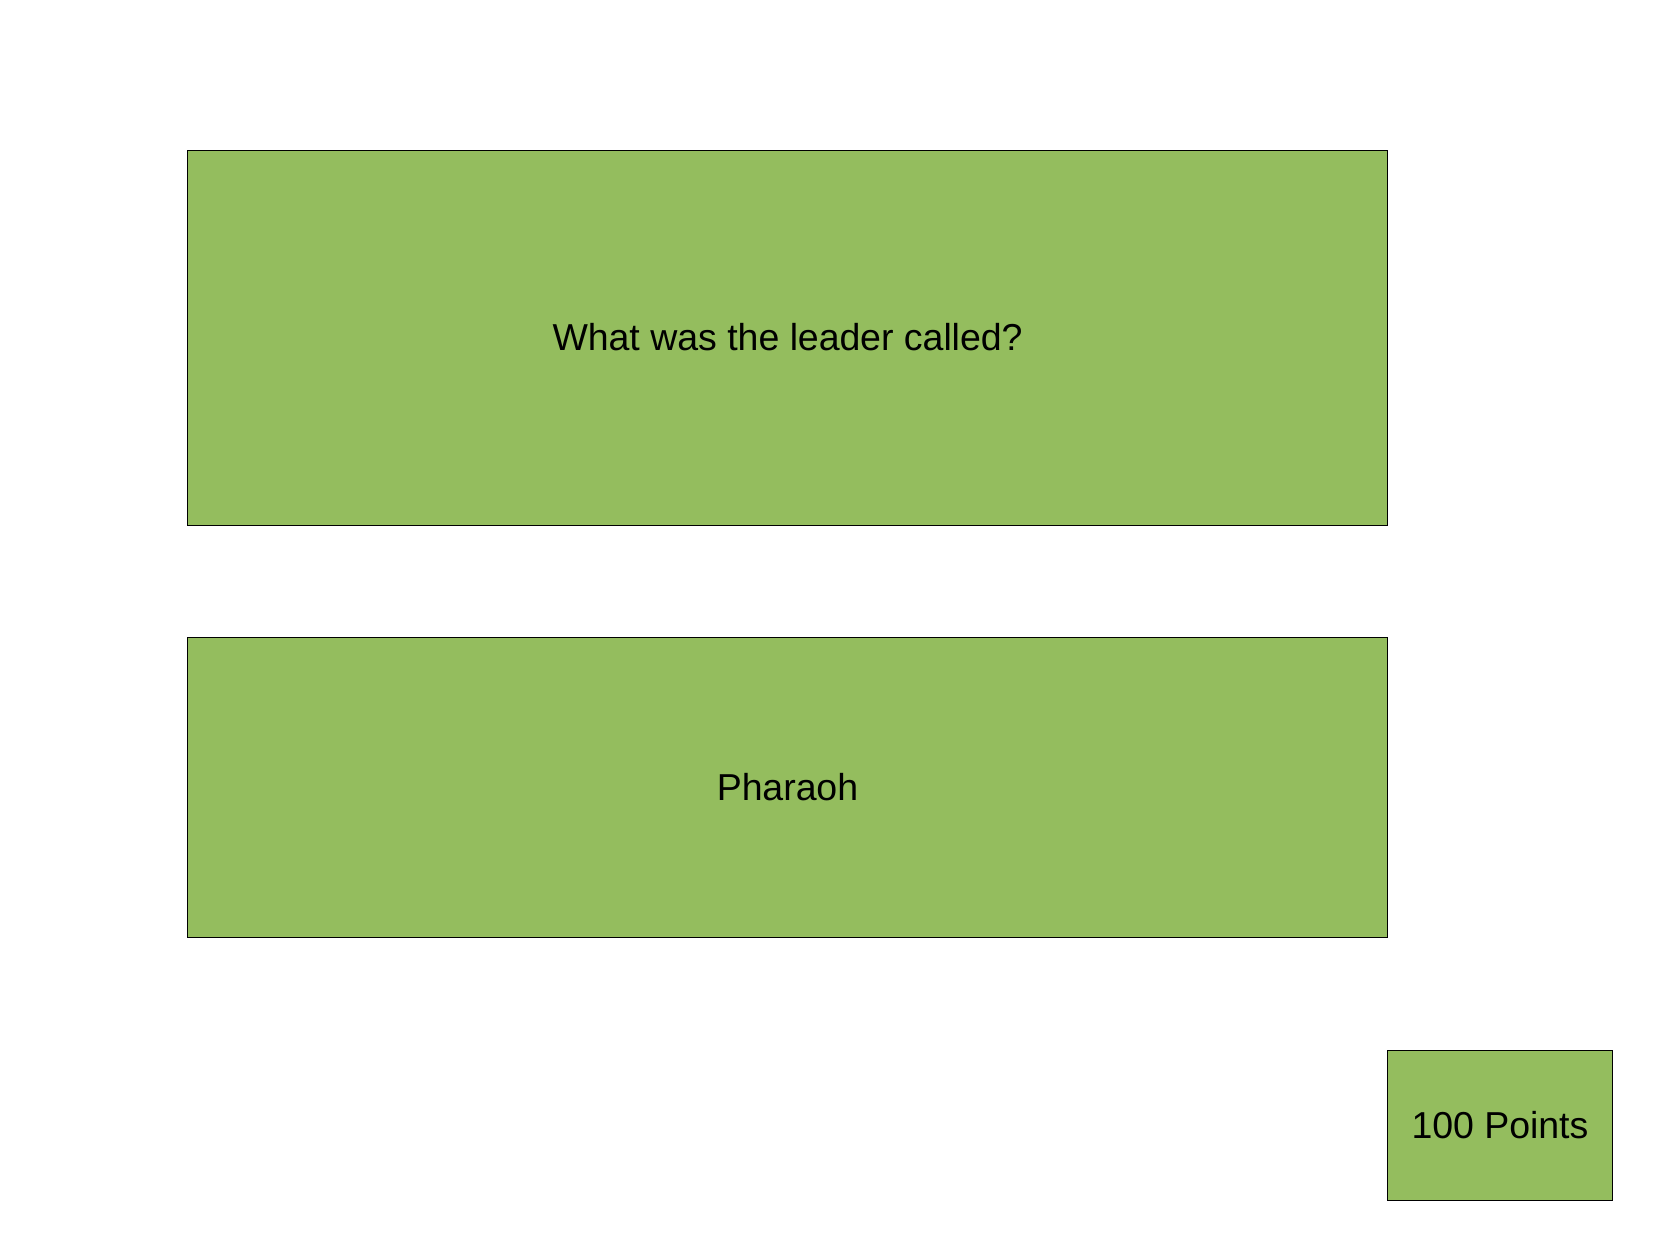

What was the leader called?
Pharaoh
100 Points